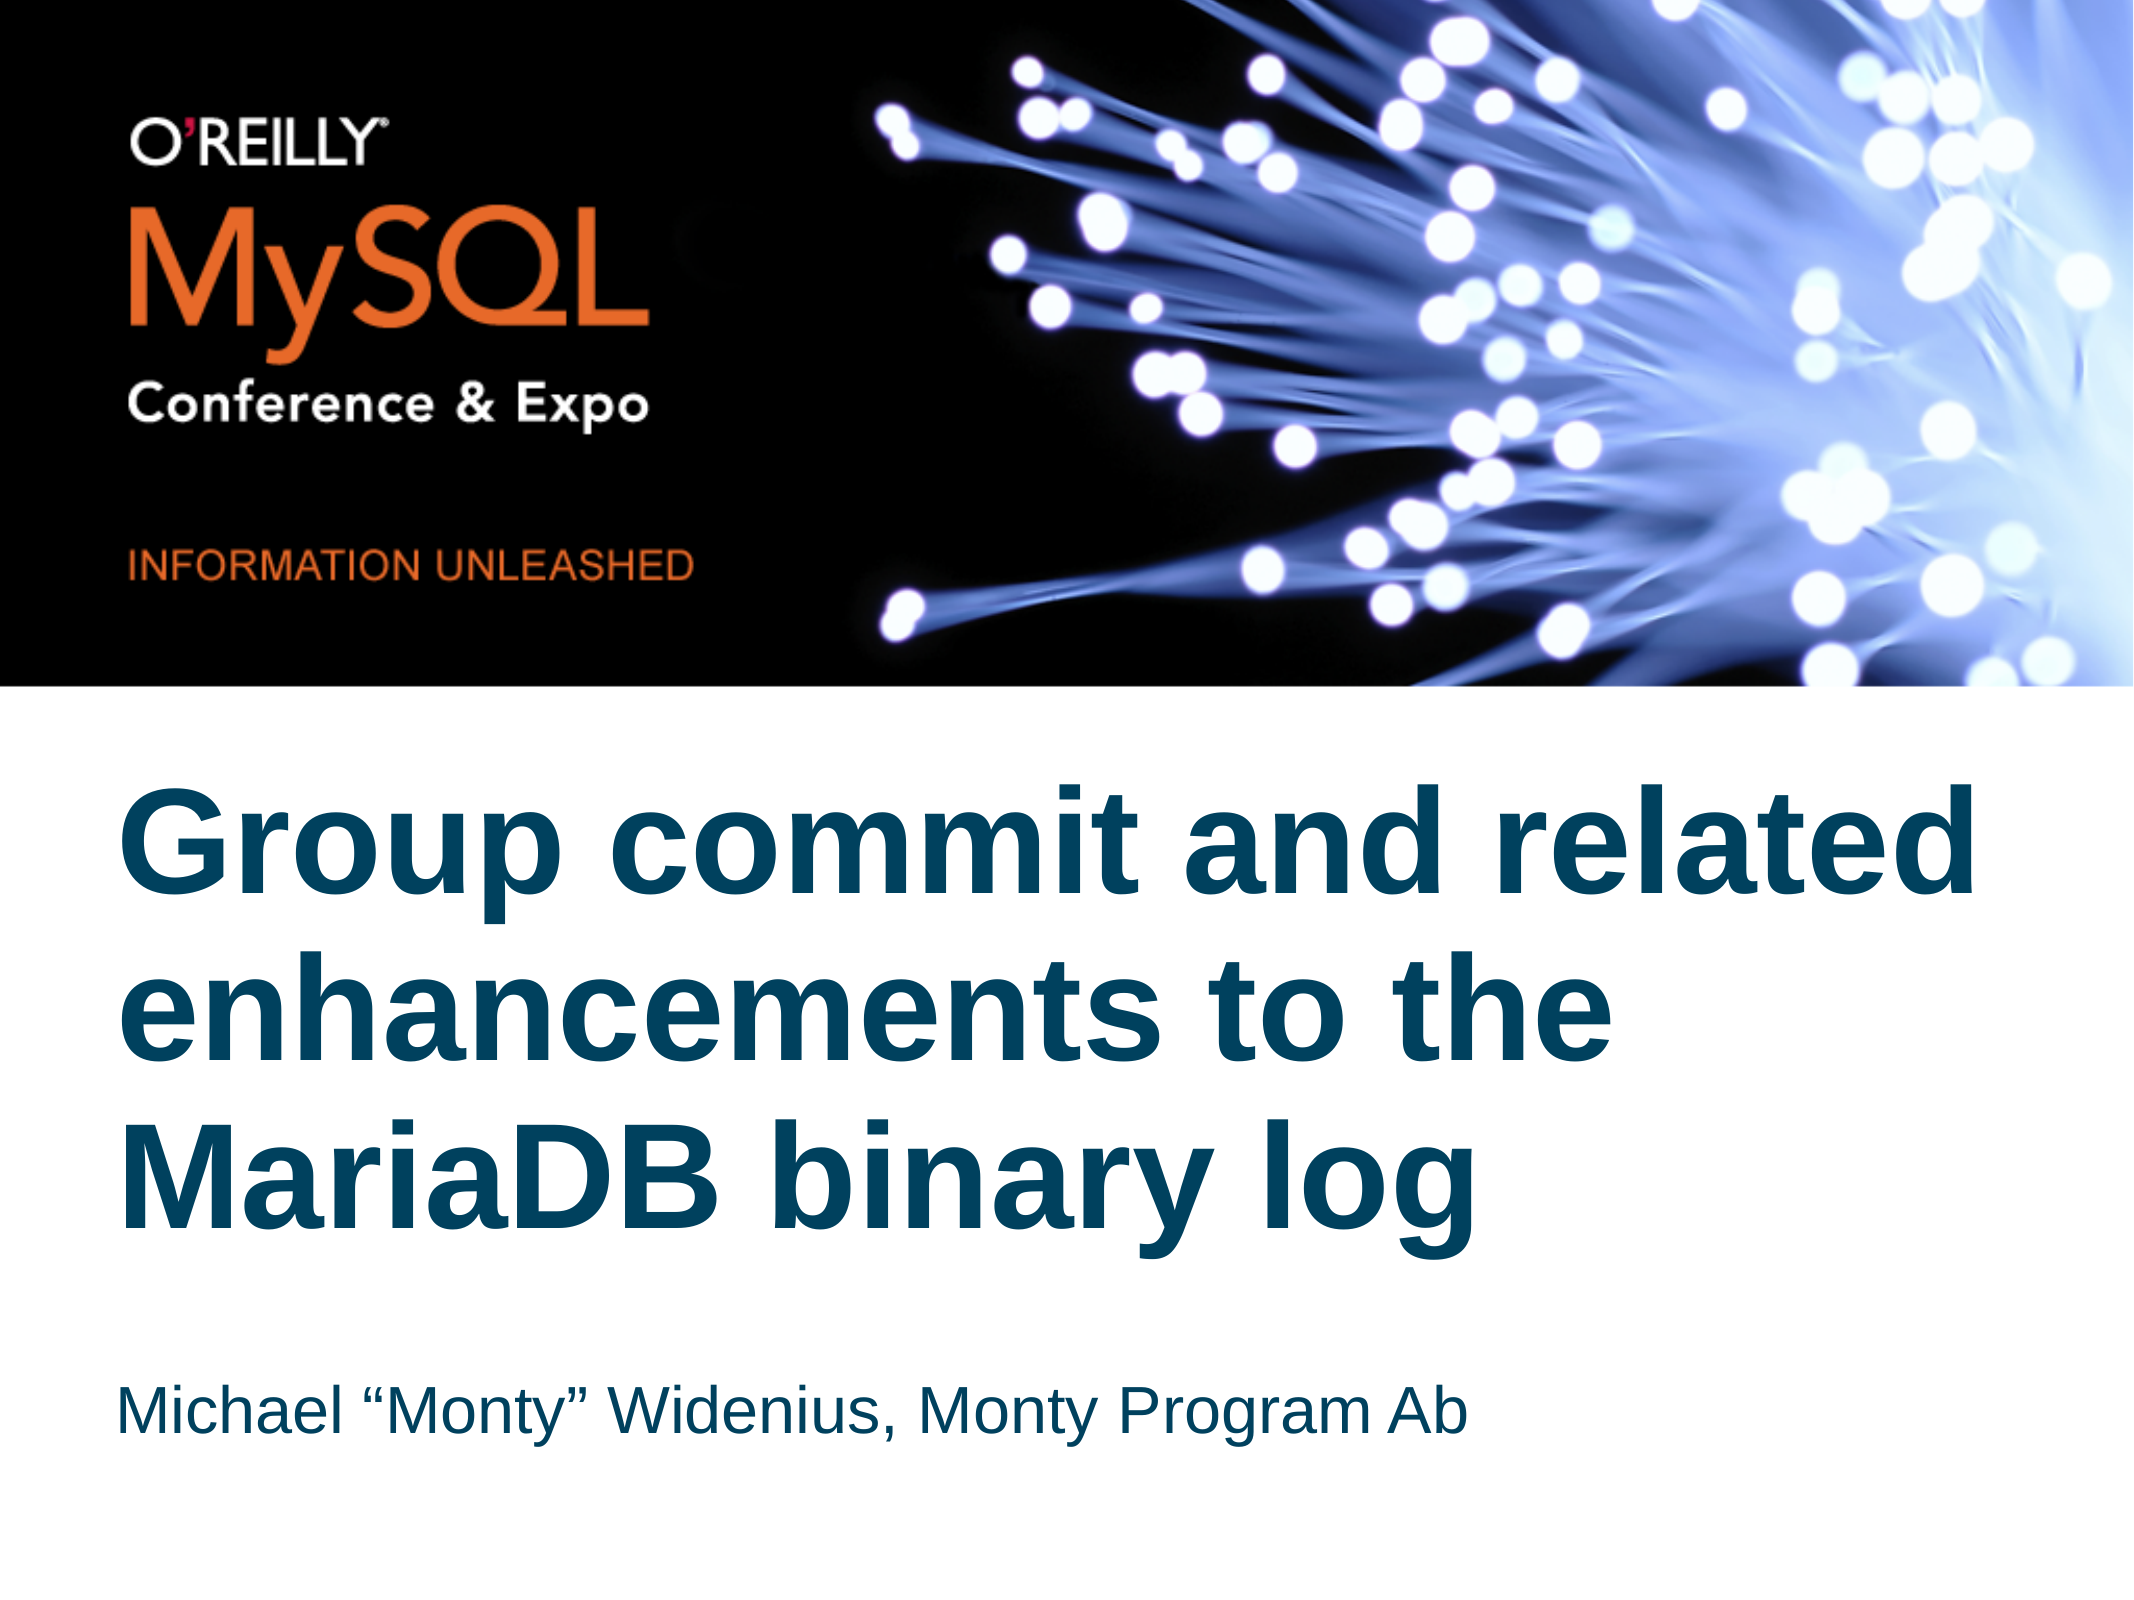

# Group commit and related enhancements to the MariaDB binary log
Michael “Monty” Widenius, Monty Program Ab